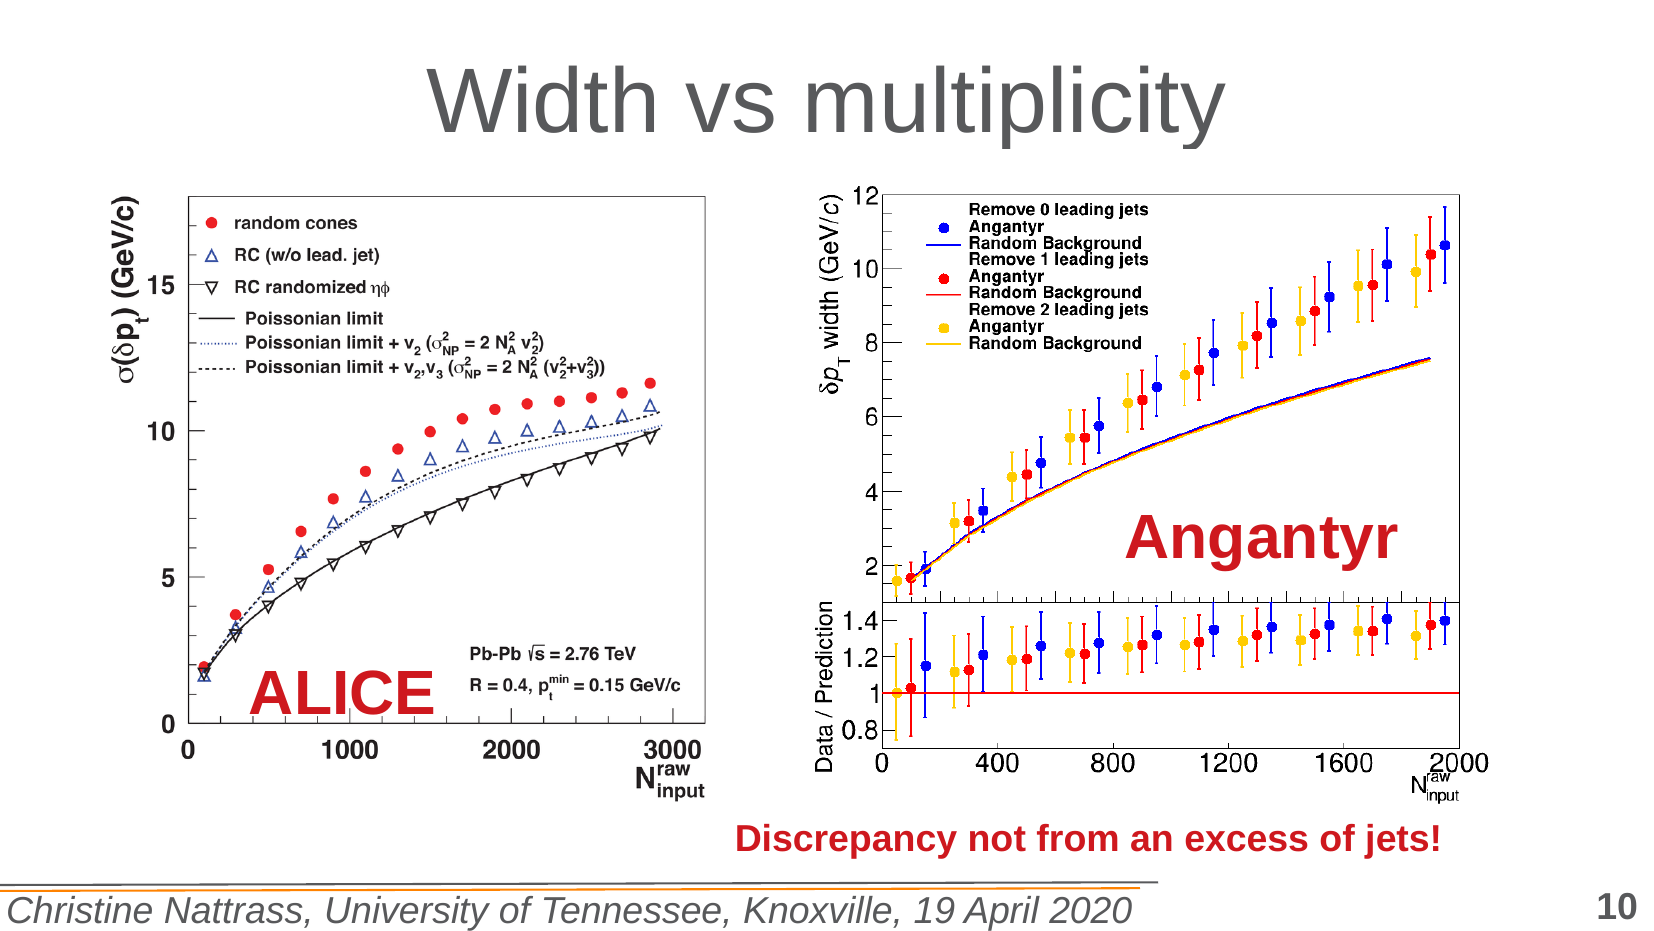

# Width vs multiplicity
Angantyr
ALICE
Discrepancy not from an excess of jets!